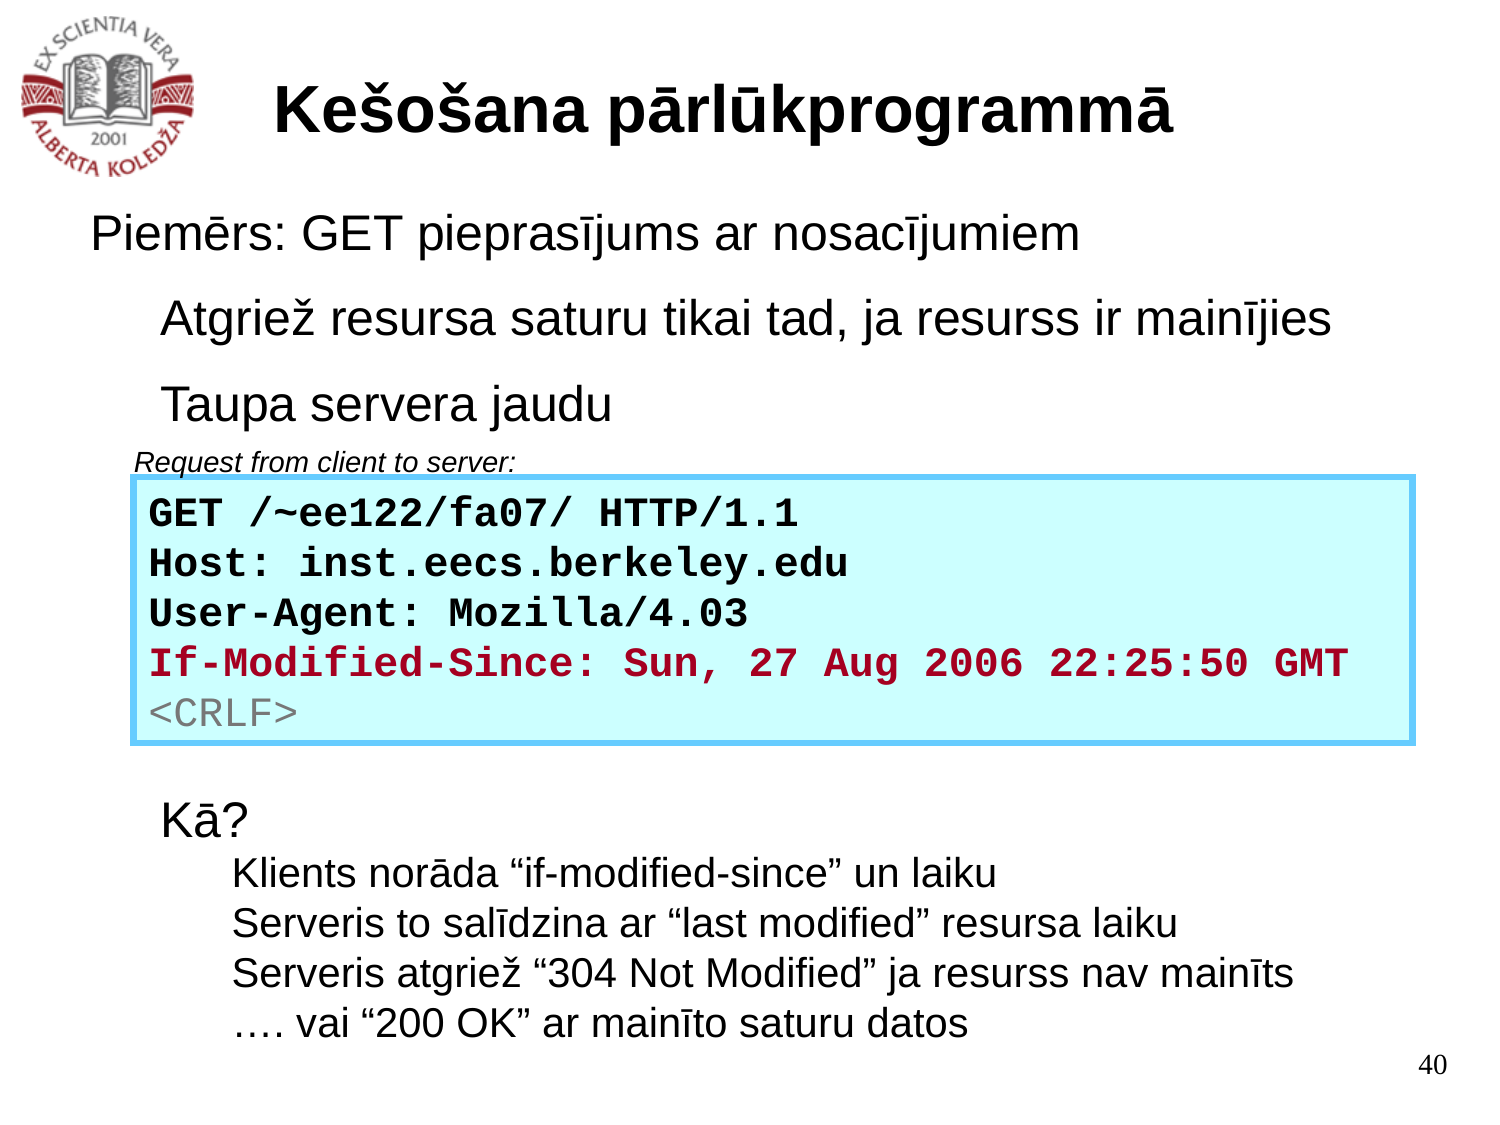

# Kešošana pārlūkprogrammā
Piemērs: GET pieprasījums ar nosacījumiem
Atgriež resursa saturu tikai tad, ja resurss ir mainījies
Taupa servera jaudu
Kā?
Klients norāda “if-modified-since” un laiku
Serveris to salīdzina ar “last modified” resursa laiku
Serveris atgriež “304 Not Modified” ja resurss nav mainīts
…. vai “200 OK” ar mainīto saturu datos
Request from client to server:
GET /~ee122/fa07/ HTTP/1.1
Host: inst.eecs.berkeley.edu
User-Agent: Mozilla/4.03
If-Modified-Since: Sun, 27 Aug 2006 22:25:50 GMT
<CRLF>